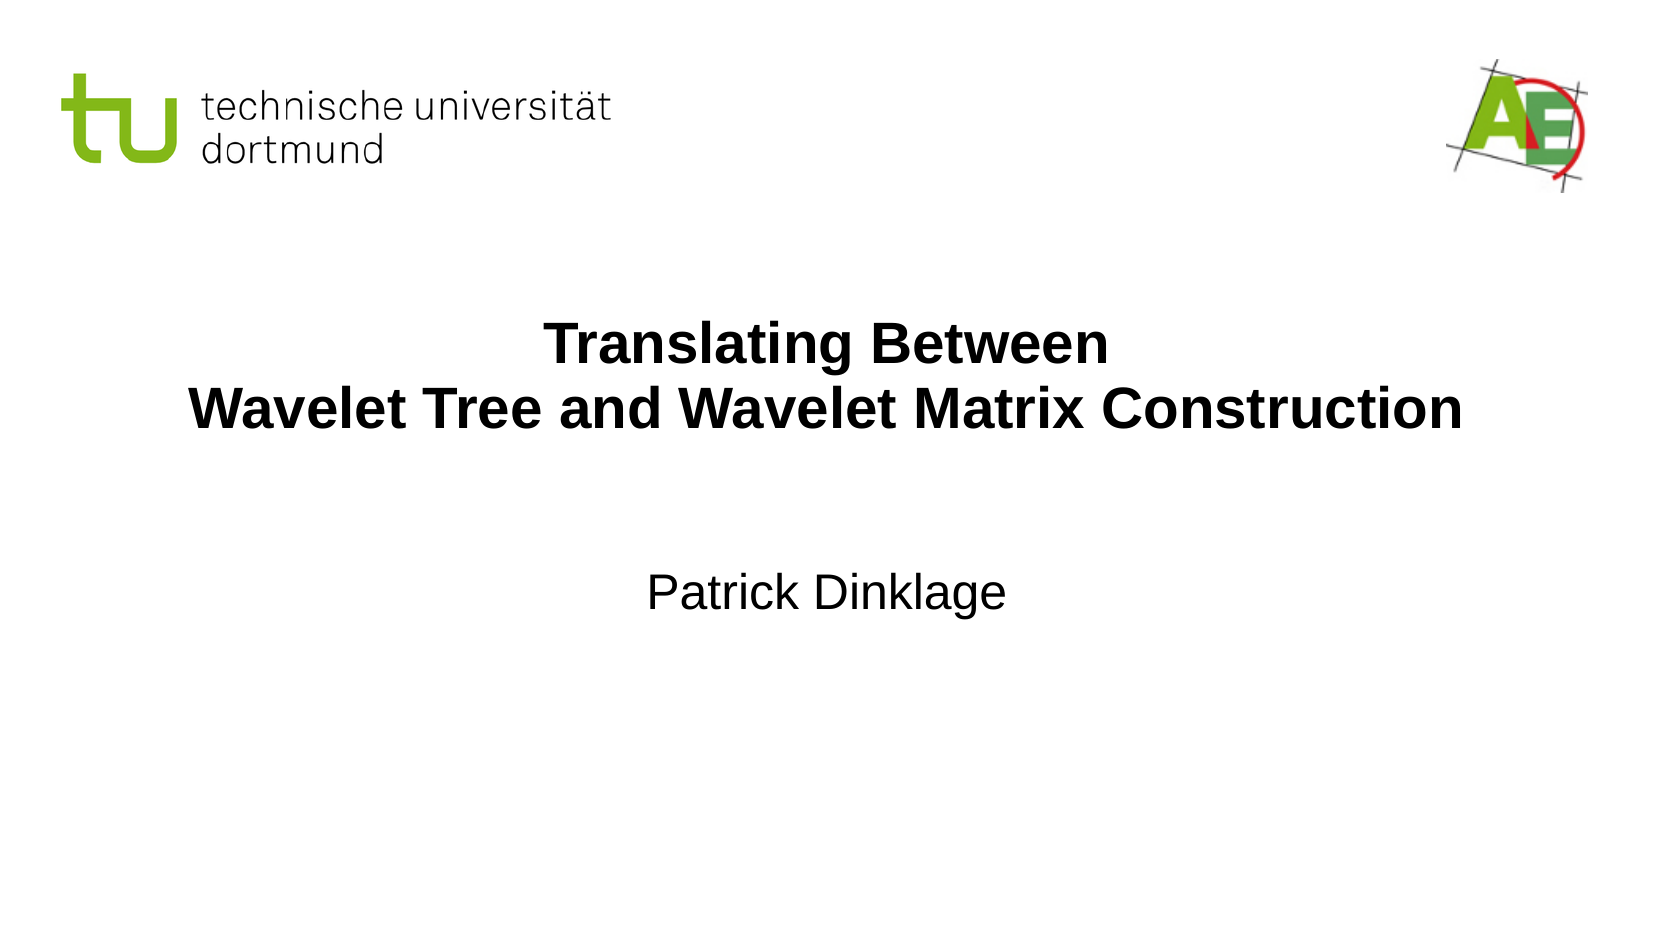

Translating Between
Wavelet Tree and Wavelet Matrix Construction
Patrick Dinklage